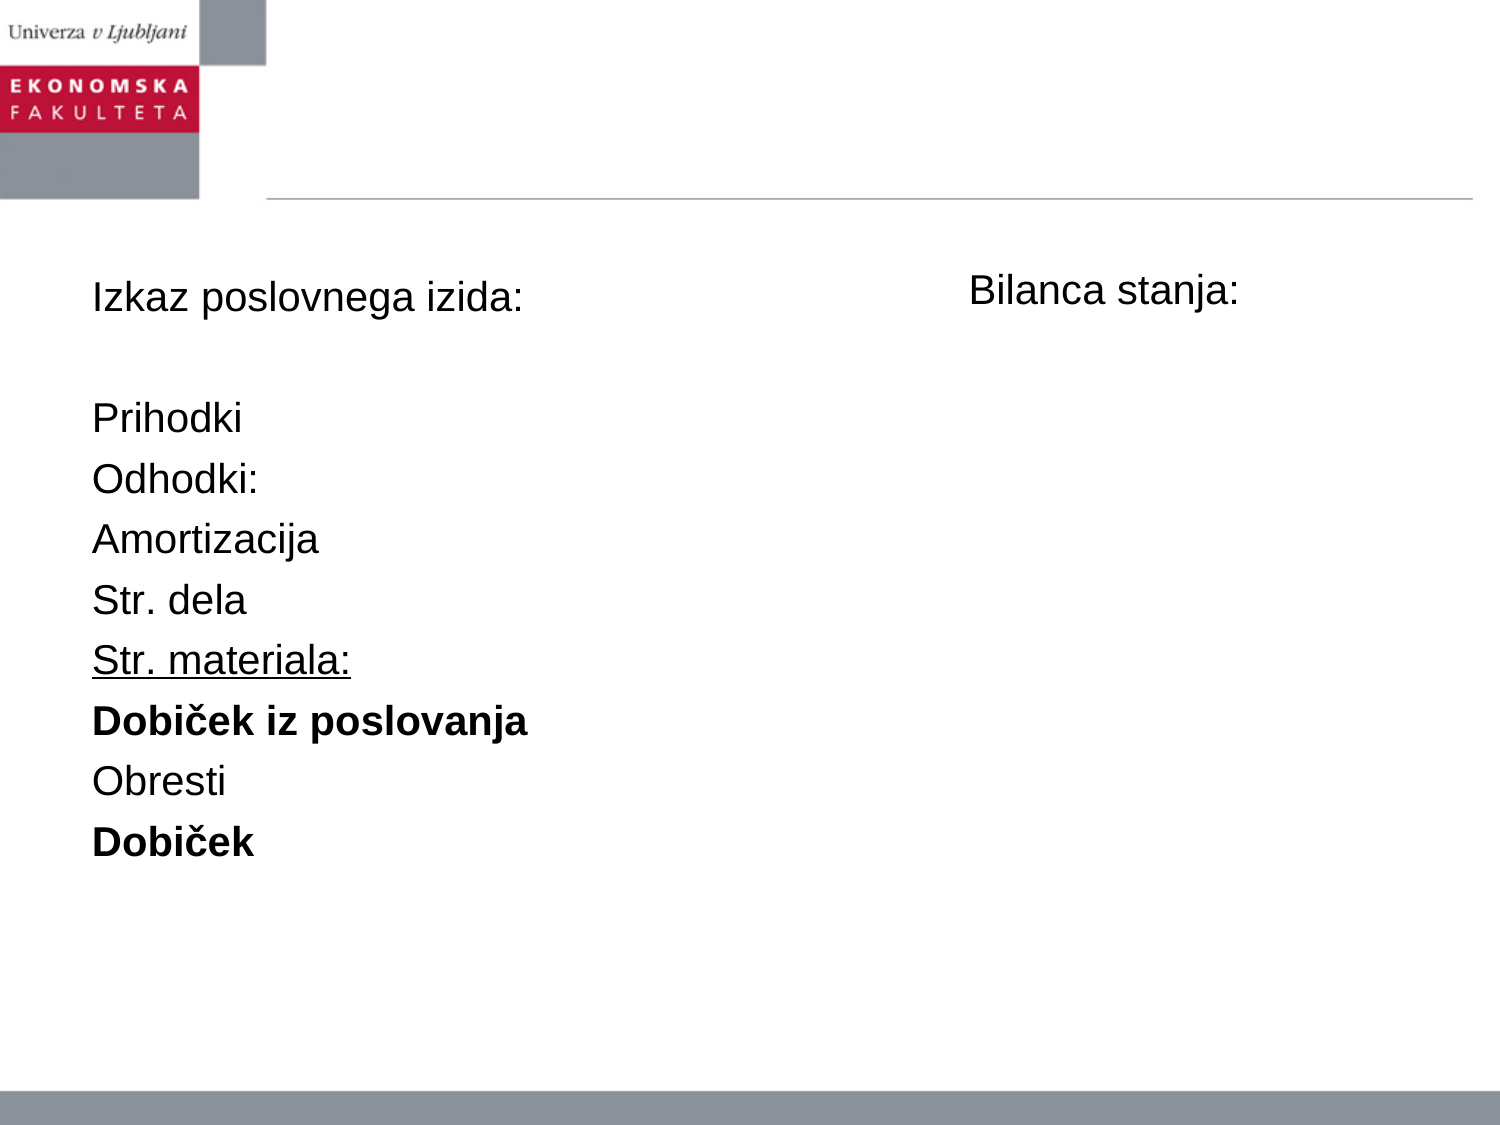

#
Bilanca stanja:
Izkaz poslovnega izida:
Prihodki
Odhodki:
Amortizacija
Str. dela
Str. materiala:
Dobiček iz poslovanja
Obresti
Dobiček